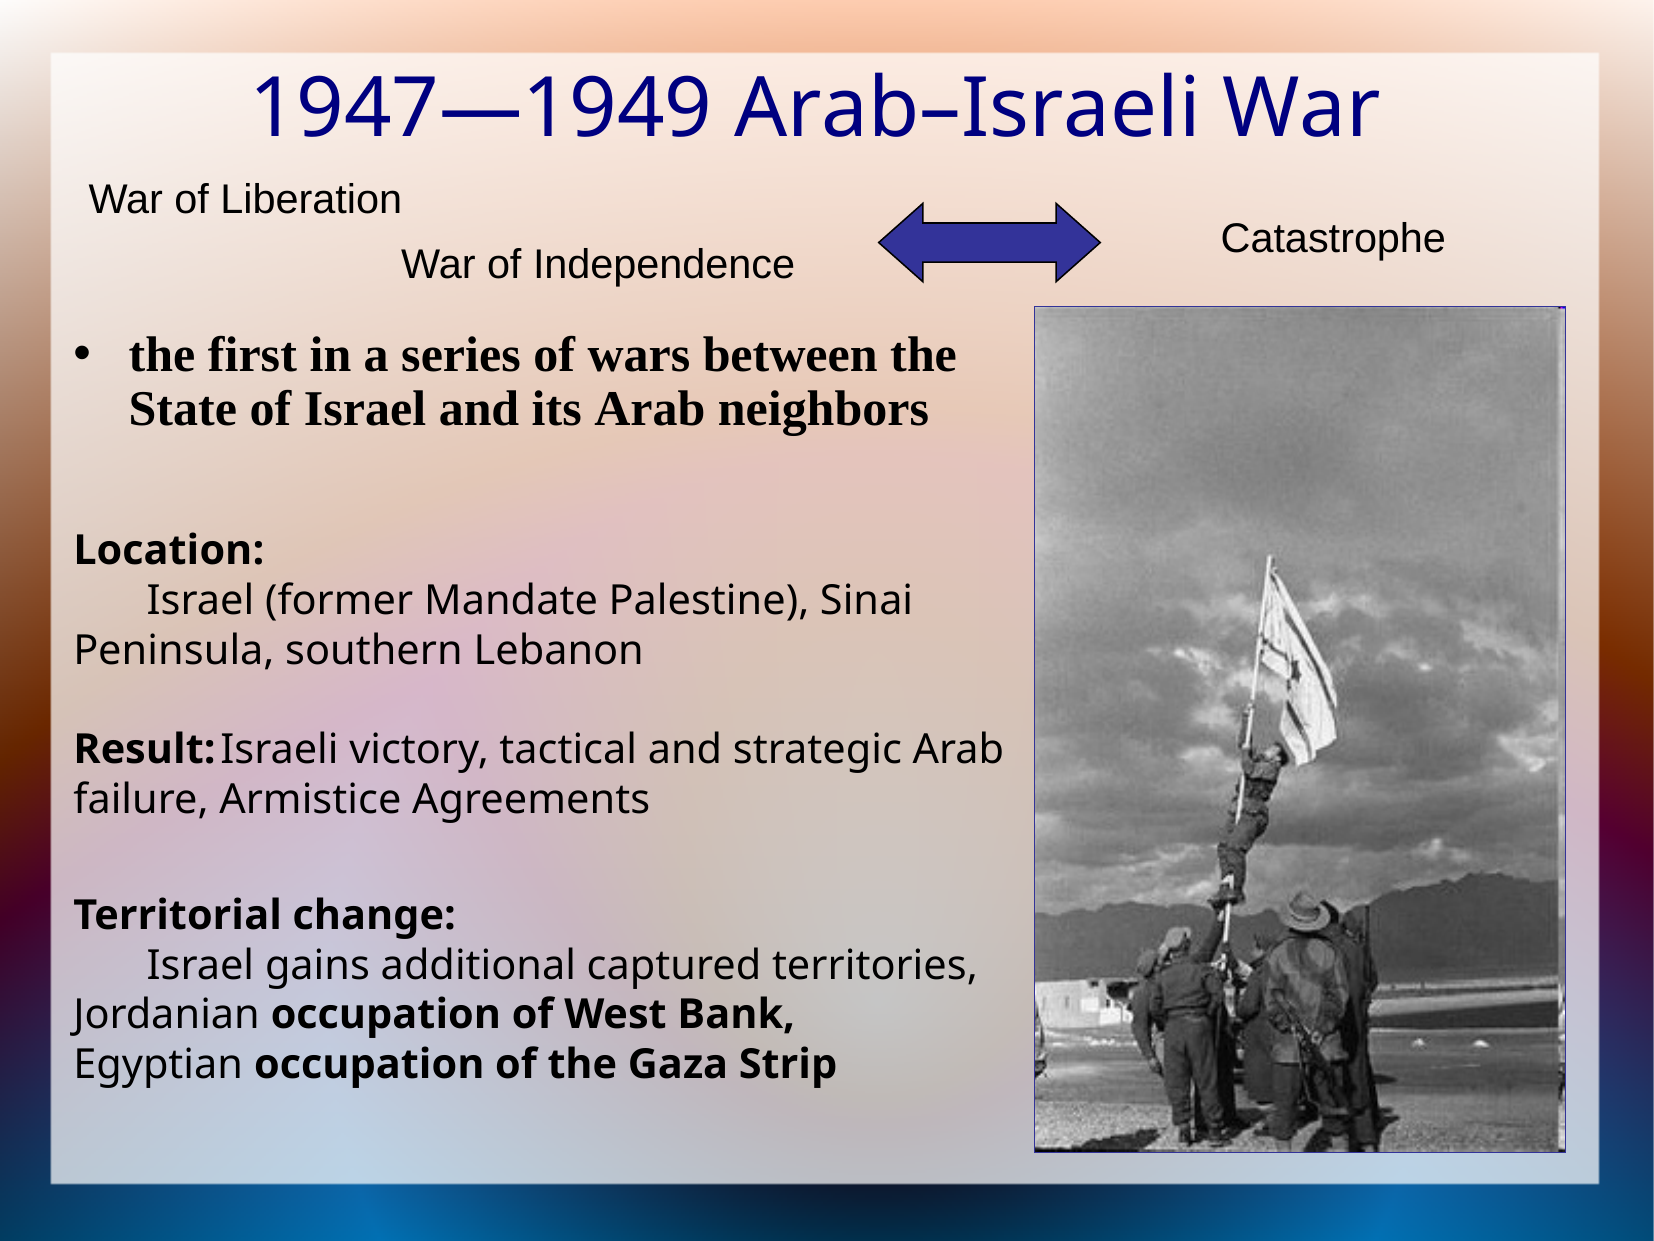

# 1947—1949 Arab–Israeli War
War of Liberation
Catastrophe
War of Independence
the first in a series of wars between the State of Israel and its Arab neighbors
Location:
	Israel (former Mandate Palestine), Sinai Peninsula, southern Lebanon
Result:	Israeli victory, tactical and strategic Arab failure, Armistice Agreements
Territorial change:
	Israel gains additional captured territories,
Jordanian occupation of West Bank,
Egyptian occupation of the Gaza Strip